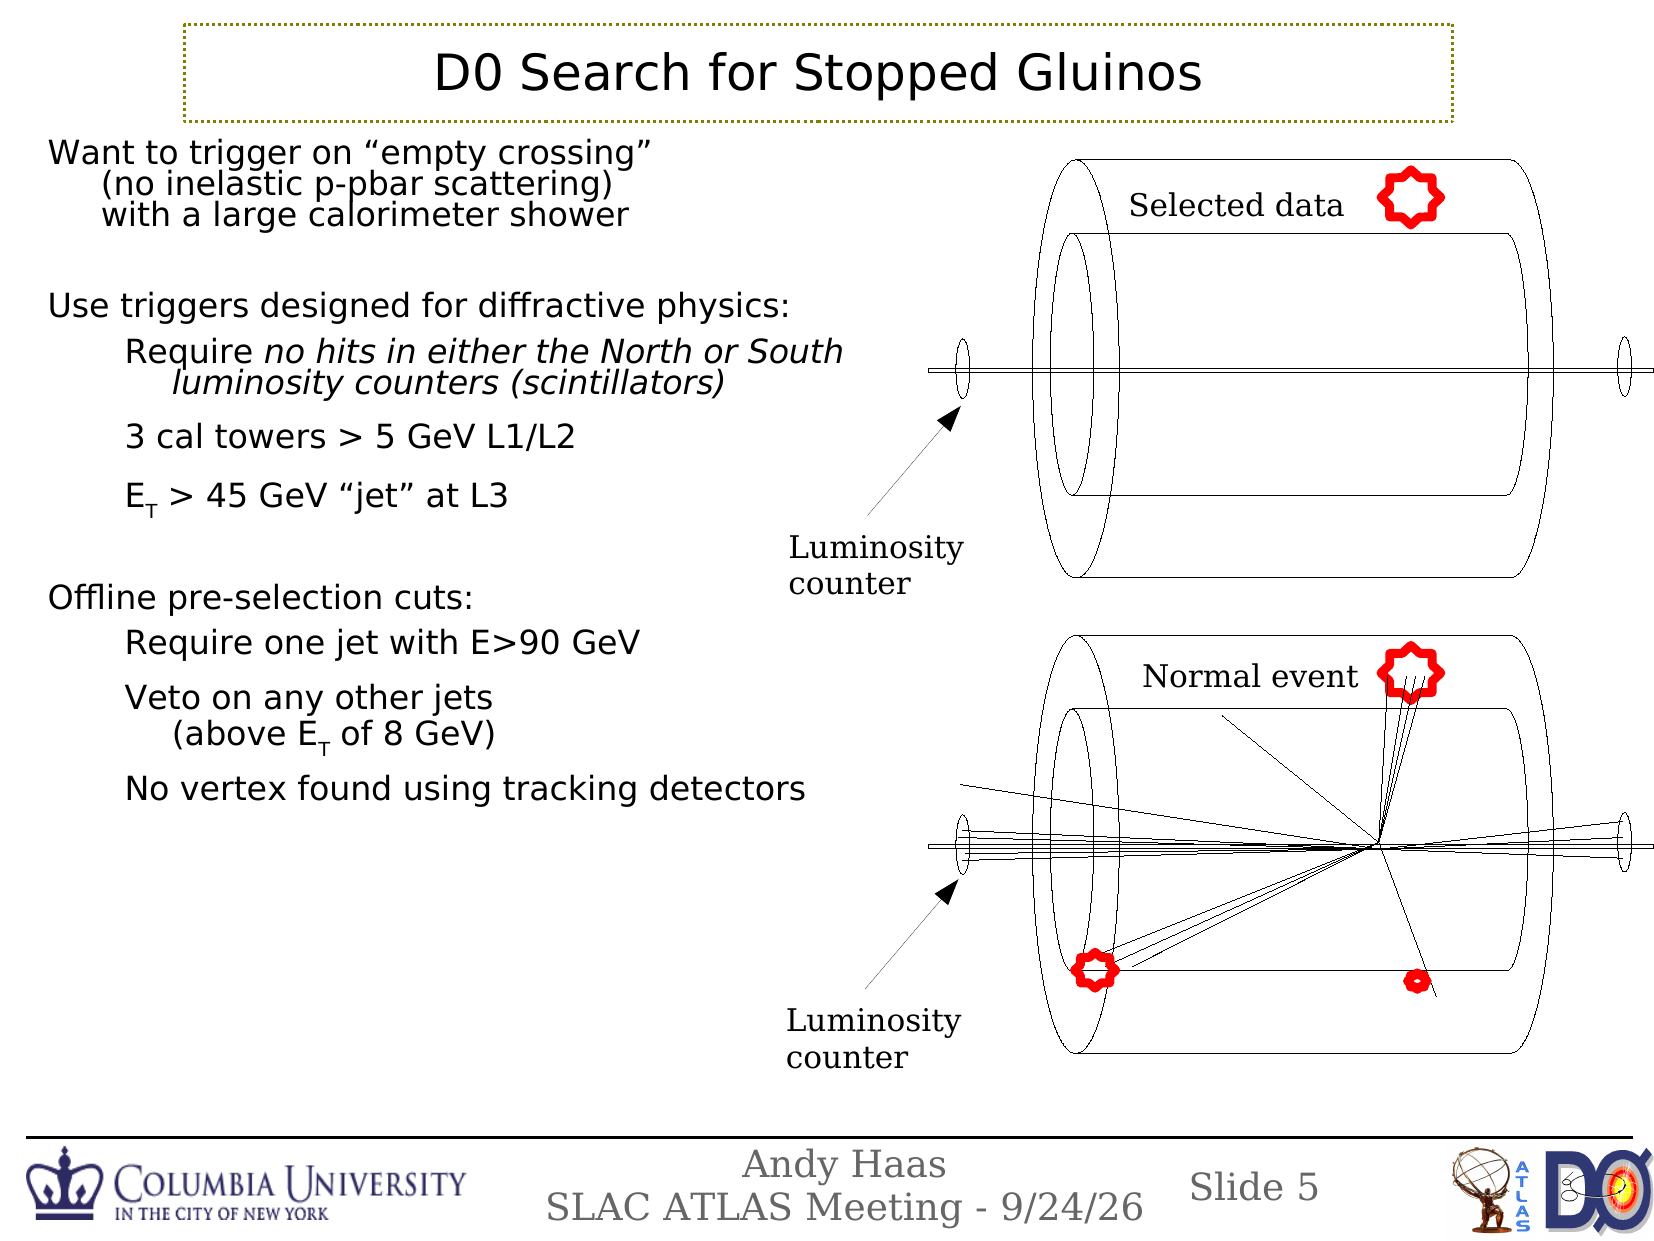

# D0 Search for Stopped Gluinos
Want to trigger on “empty crossing”
(no inelastic p-pbar scattering)
with a large calorimeter shower
Use triggers designed for diffractive physics:
Require no hits in either the North or South luminosity counters (scintillators)
3 cal towers > 5 GeV L1/L2
ET > 45 GeV “jet” at L3
Offline pre-selection cuts:
Require one jet with E>90 GeV
Veto on any other jets
(above ET of 8 GeV)
No vertex found using tracking detectors
Selected data
Luminosity
counter
Normal event
Luminosity
counter